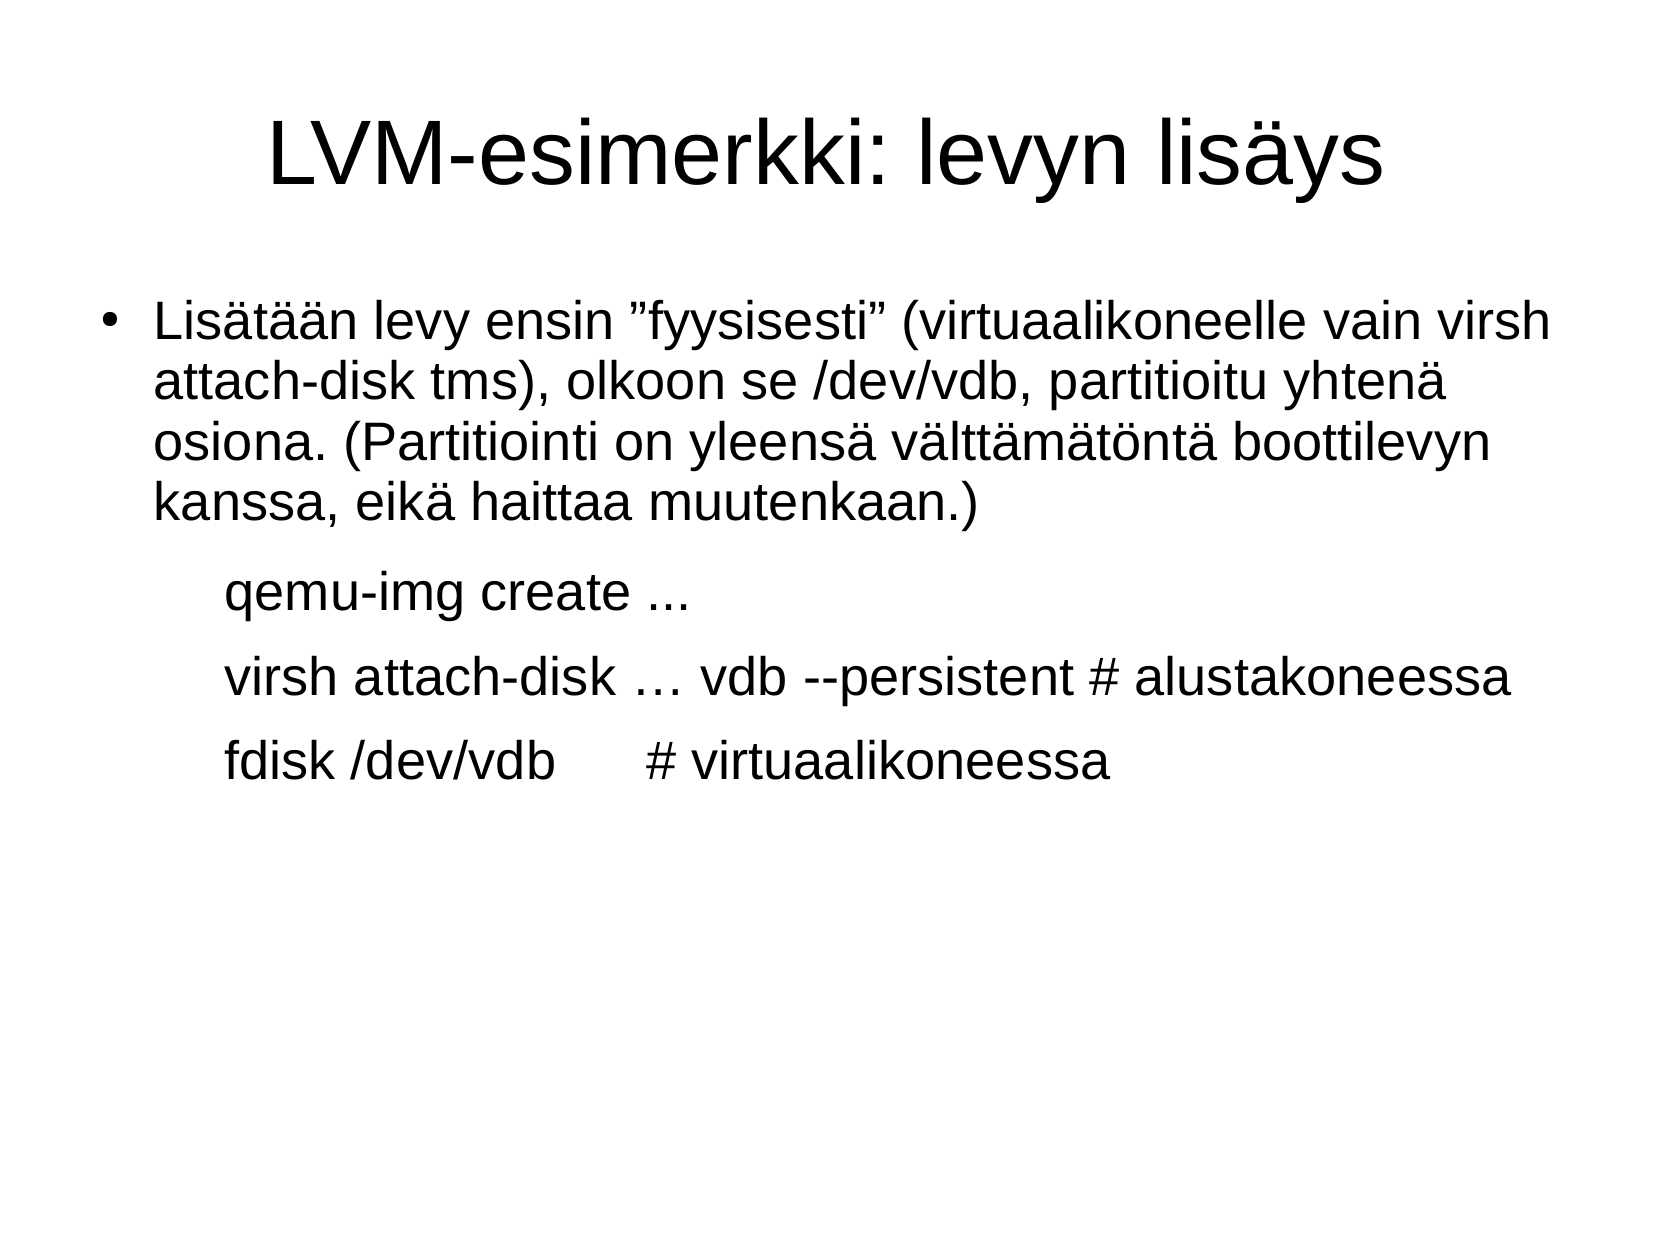

# LVM-esimerkki: levyn lisäys
Lisätään levy ensin ”fyysisesti” (virtuaalikoneelle vain virsh attach-disk tms), olkoon se /dev/vdb, partitioitu yhtenä osiona. (Partitiointi on yleensä välttämätöntä boottilevyn kanssa, eikä haittaa muutenkaan.)
qemu-img create ...
virsh attach-disk … vdb --persistent # alustakoneessa
fdisk /dev/vdb # virtuaalikoneessa